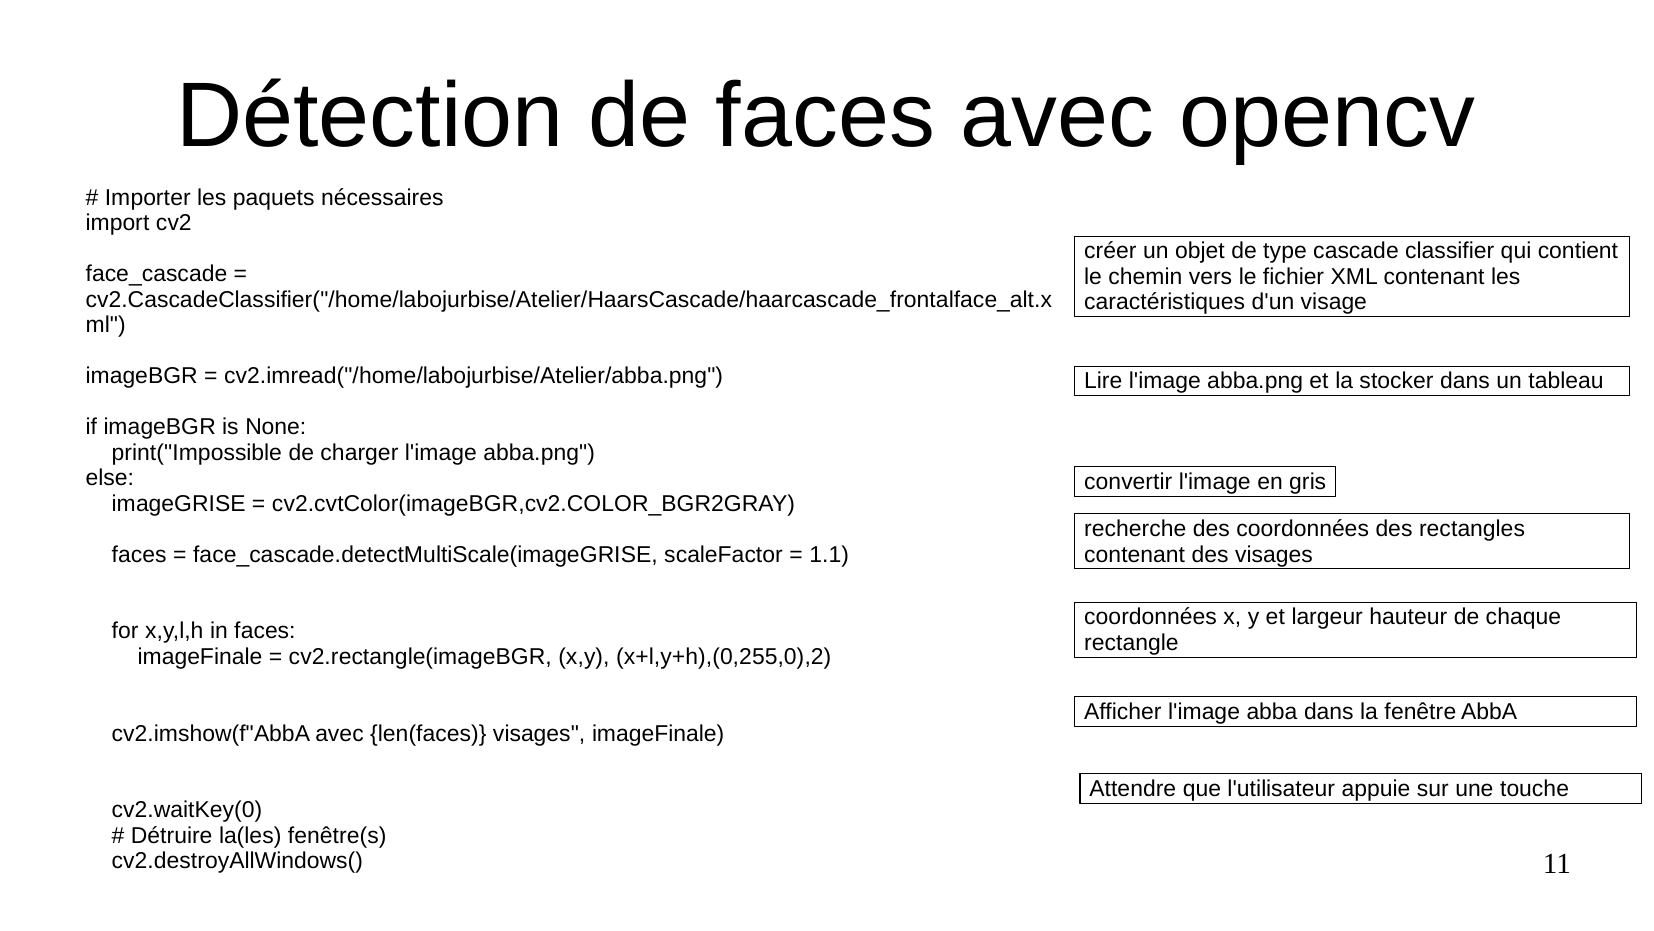

# Détection de faces avec opencv
# Importer les paquets nécessaires
import cv2
face_cascade = cv2.CascadeClassifier("/home/labojurbise/Atelier/HaarsCascade/haarcascade_frontalface_alt.xml")
imageBGR = cv2.imread("/home/labojurbise/Atelier/abba.png")
if imageBGR is None:
 print("Impossible de charger l'image abba.png")
else:
 imageGRISE = cv2.cvtColor(imageBGR,cv2.COLOR_BGR2GRAY)
 faces = face_cascade.detectMultiScale(imageGRISE, scaleFactor = 1.1)
 for x,y,l,h in faces:
 imageFinale = cv2.rectangle(imageBGR, (x,y), (x+l,y+h),(0,255,0),2)
 cv2.imshow(f"AbbA avec {len(faces)} visages", imageFinale)
 cv2.waitKey(0)
 # Détruire la(les) fenêtre(s)
 cv2.destroyAllWindows()
créer un objet de type cascade classifier qui contient le chemin vers le fichier XML contenant les caractéristiques d'un visage
Lire l'image abba.png et la stocker dans un tableau
convertir l'image en gris
recherche des coordonnées des rectangles contenant des visages
coordonnées x, y et largeur hauteur de chaque rectangle
Afficher l'image abba dans la fenêtre AbbA
Attendre que l'utilisateur appuie sur une touche
11